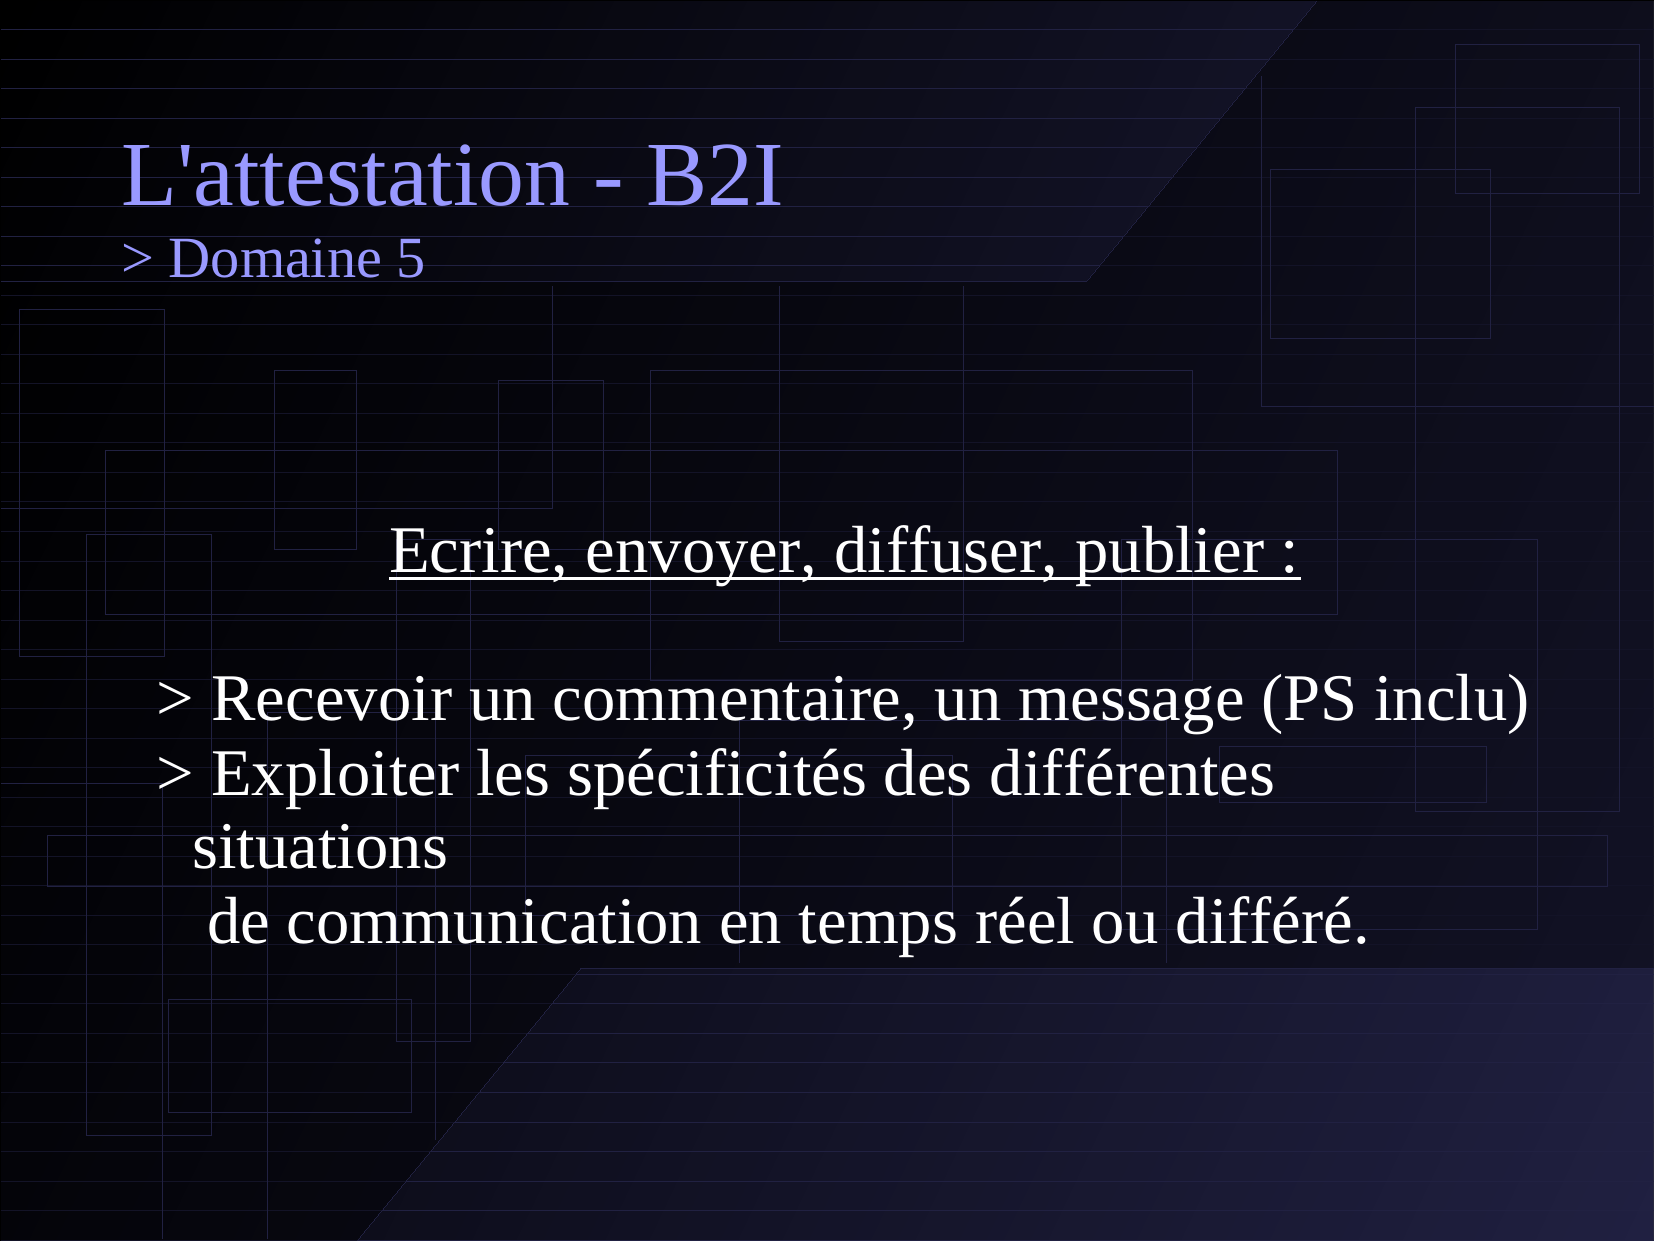

# L'attestation - B2I > Domaine 5
Ecrire, envoyer, diffuser, publier :
> Recevoir un commentaire, un message (PS inclu)
> Exploiter les spécificités des différentes situations
 de communication en temps réel ou différé.